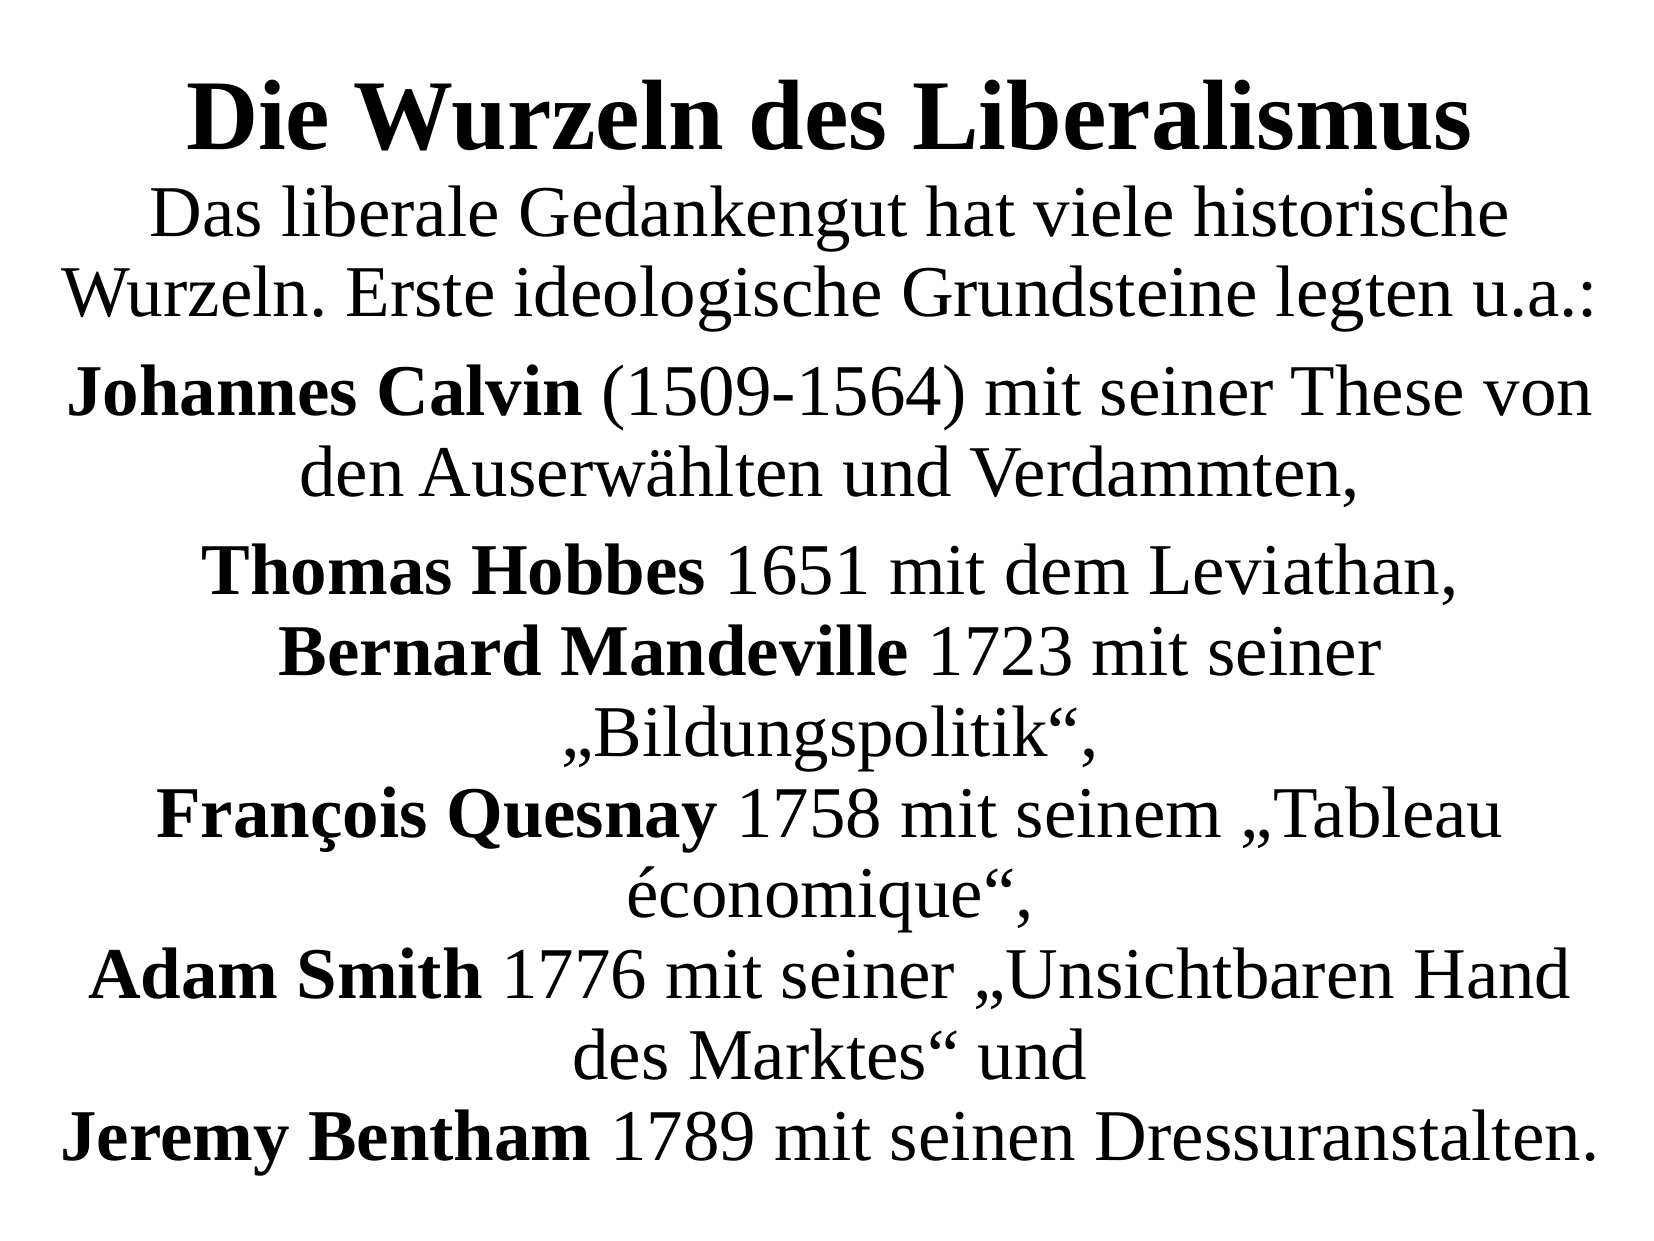

Die Wurzeln des Liberalismus
Das liberale Gedankengut hat viele historische Wurzeln. Erste ideologische Grundsteine legten u.a.:
Johannes Calvin (1509-1564) mit seiner These von den Auserwählten und Verdammten,
Thomas Hobbes 1651 mit dem Leviathan,
Bernard Mandeville 1723 mit seiner „Bildungspolitik“,
François Quesnay 1758 mit seinem „Tableau économique“,
Adam Smith 1776 mit seiner „Unsichtbaren Hand des Marktes“ und
Jeremy Bentham 1789 mit seinen Dressuranstalten.